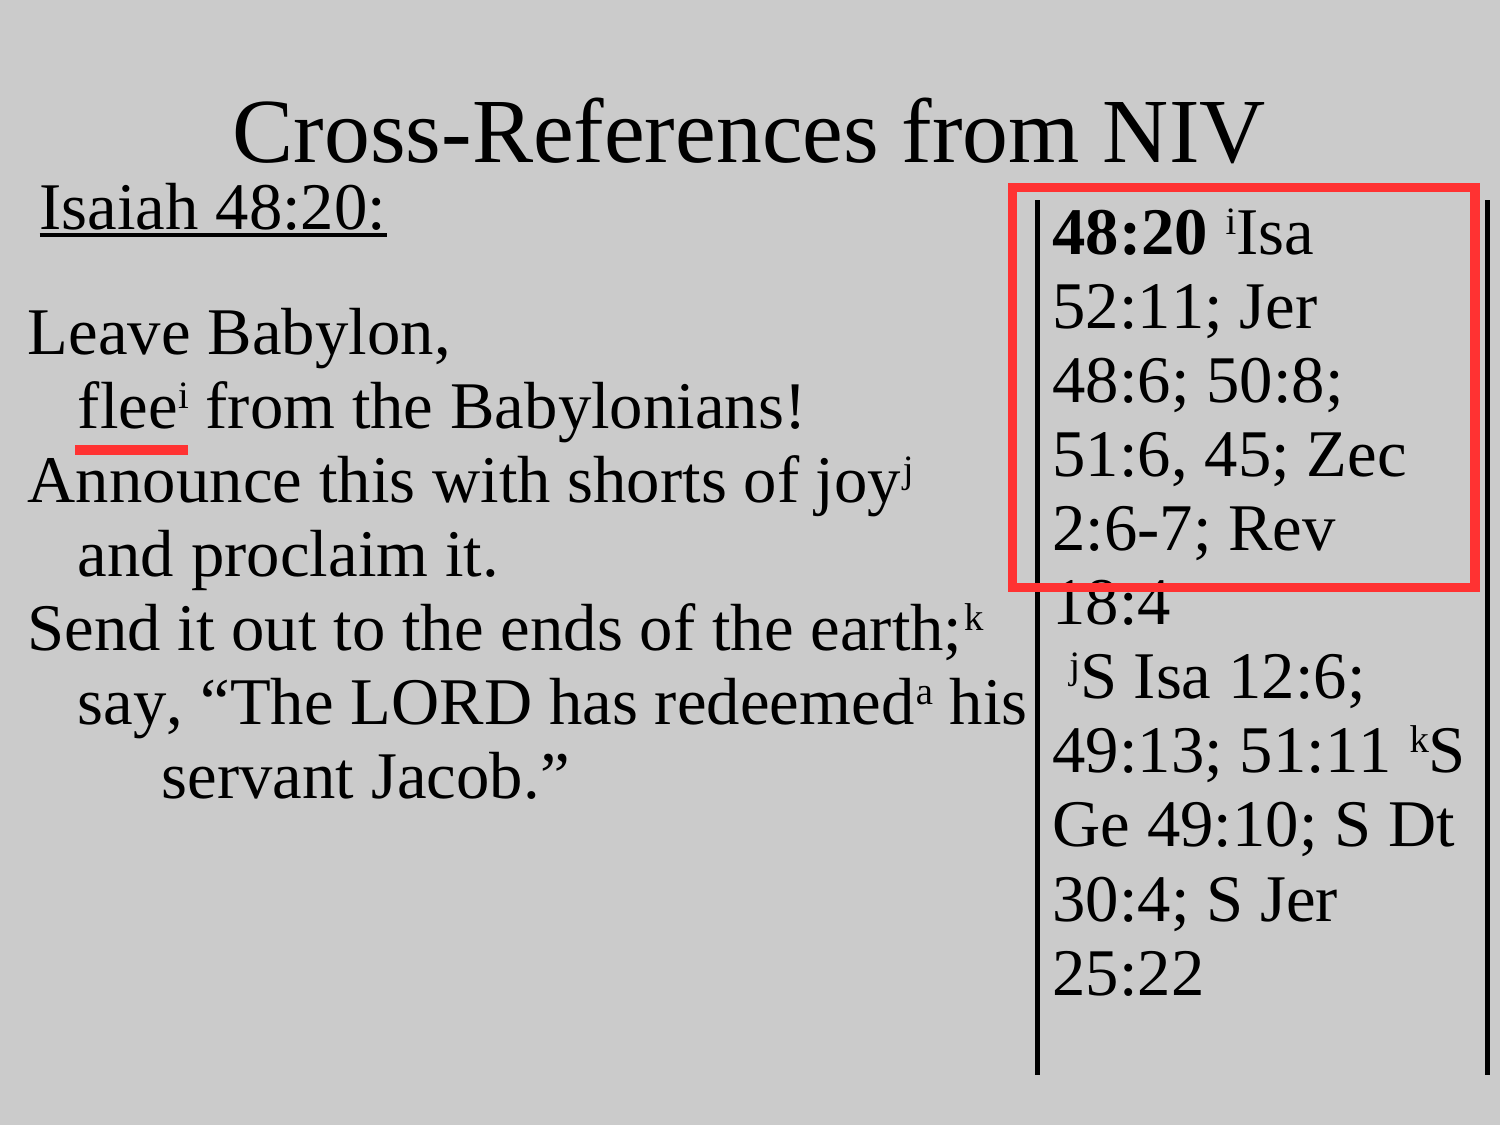

# Cross-References from NIV
Isaiah 48:20:
48:20 iIsa 52:11; Jer 48:6; 50:8; 51:6, 45; Zec 2:6-7; Rev 18:4
 jS Isa 12:6; 49:13; 51:11 kS Ge 49:10; S Dt 30:4; S Jer 25:22
Leave Babylon,
 fleei from the Babylonians!
Announce this with shorts of joyj
 and proclaim it.
Send it out to the ends of the earth;k
 say, “The LORD has redeemeda his
 servant Jacob.”